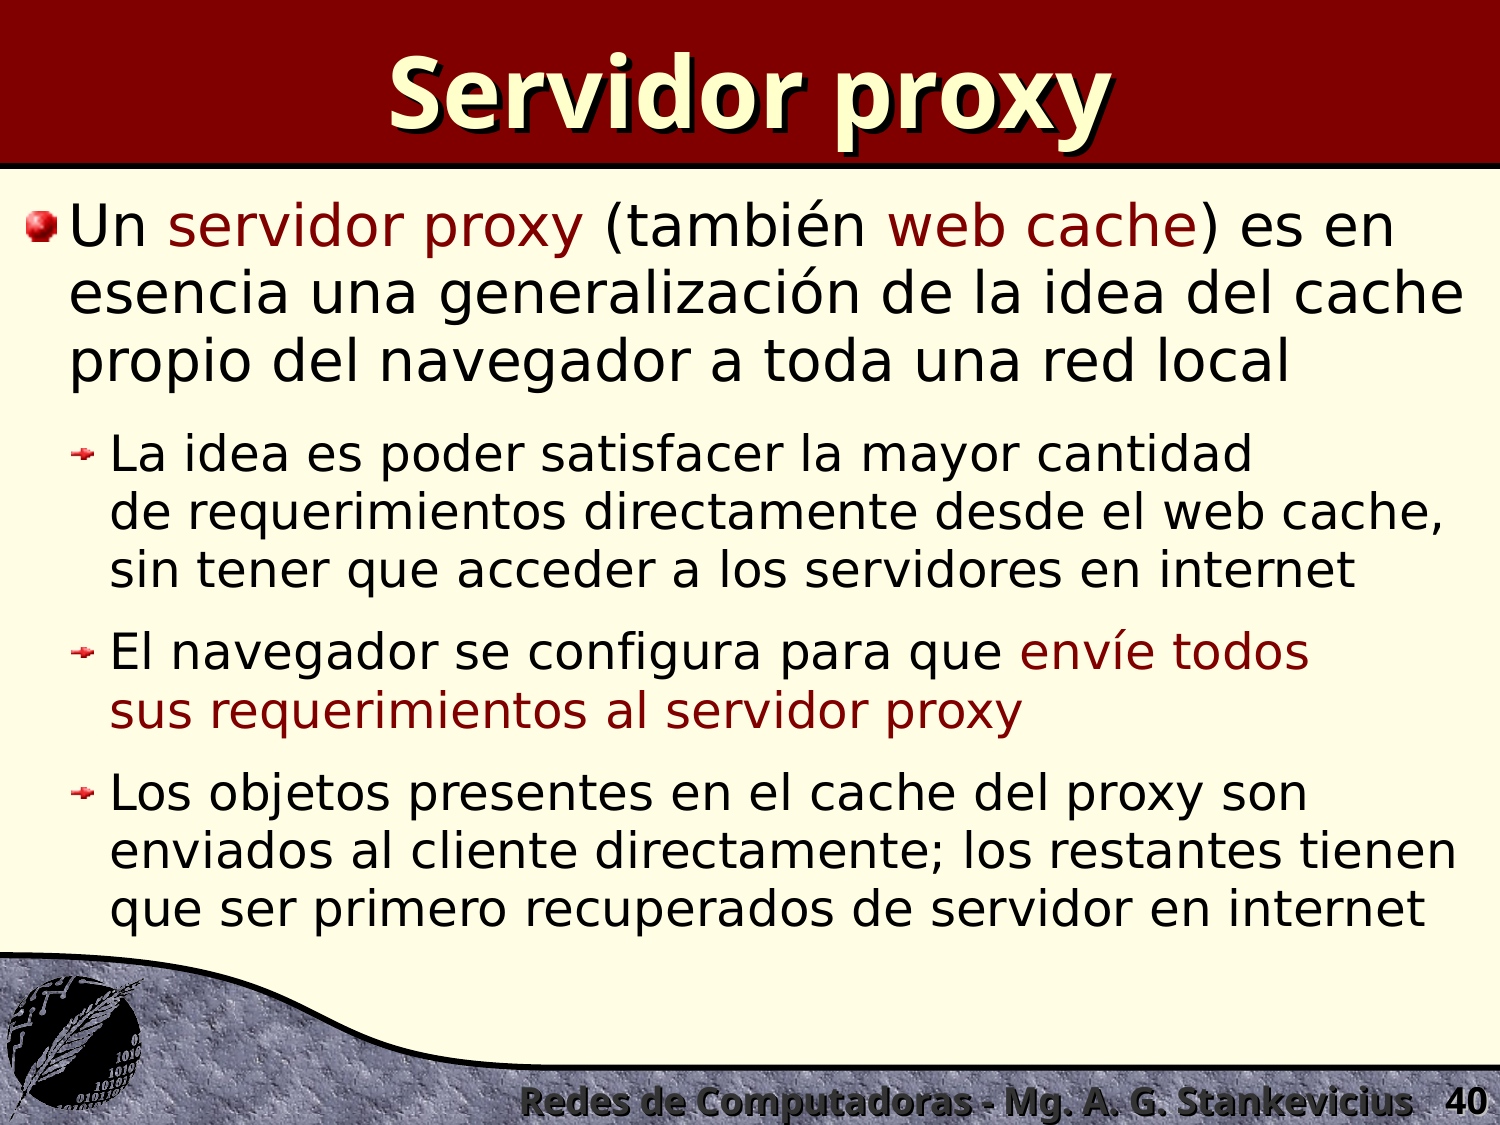

# Servidor proxy
Un servidor proxy (también web cache) es en esencia una generalización de la idea del cache propio del navegador a toda una red local
La idea es poder satisfacer la mayor cantidad
de requerimientos directamente desde el web cache,
sin tener que acceder a los servidores en internet
El navegador se configura para que envíe todos
sus requerimientos al servidor proxy
Los objetos presentes en el cache del proxy son enviados al cliente directamente; los restantes tienen que ser primero recuperados de servidor en internet
40